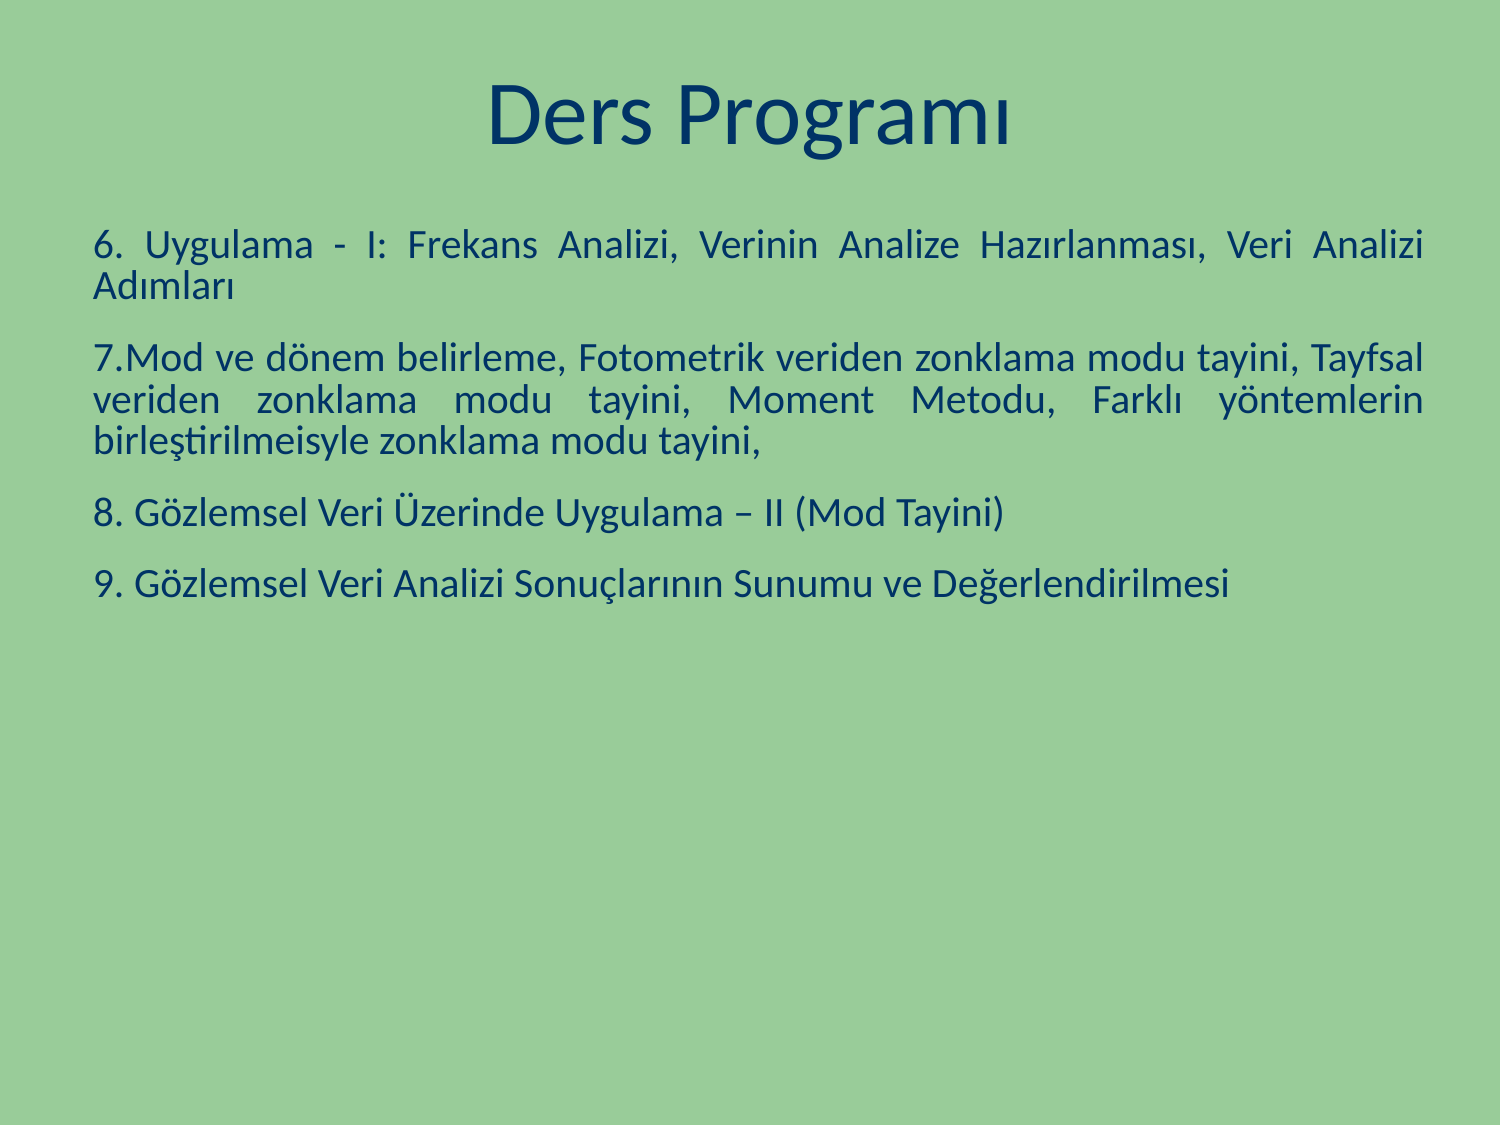

# Ders Programı
 Uygulama - I: Frekans Analizi, Verinin Analize Hazırlanması, Veri Analizi Adımları
Mod ve dönem belirleme, Fotometrik veriden zonklama modu tayini, Tayfsal veriden zonklama modu tayini, Moment Metodu, Farklı yöntemlerin birleştirilmeisyle zonklama modu tayini,
 Gözlemsel Veri Üzerinde Uygulama – II (Mod Tayini)
 Gözlemsel Veri Analizi Sonuçlarının Sunumu ve Değerlendirilmesi